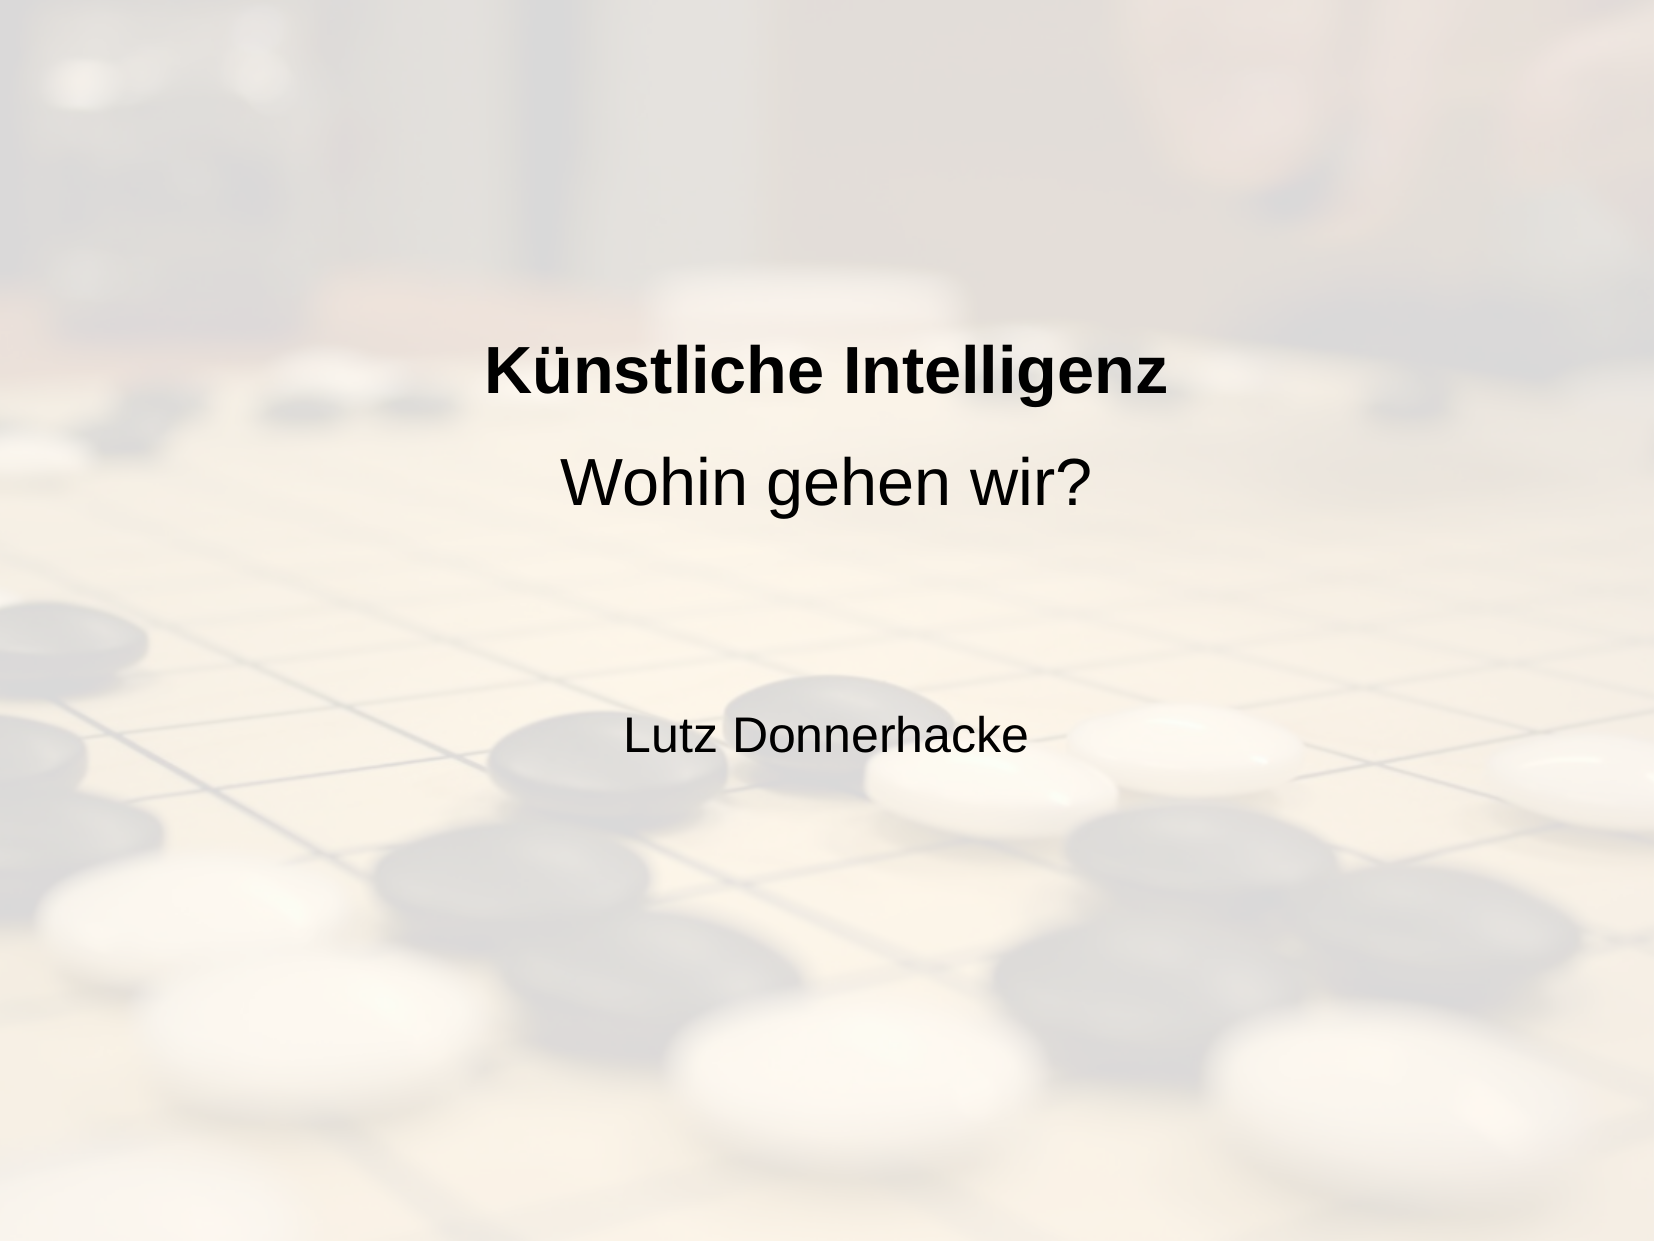

# Künstliche Intelligenz
Wohin gehen wir?
Lutz Donnerhacke